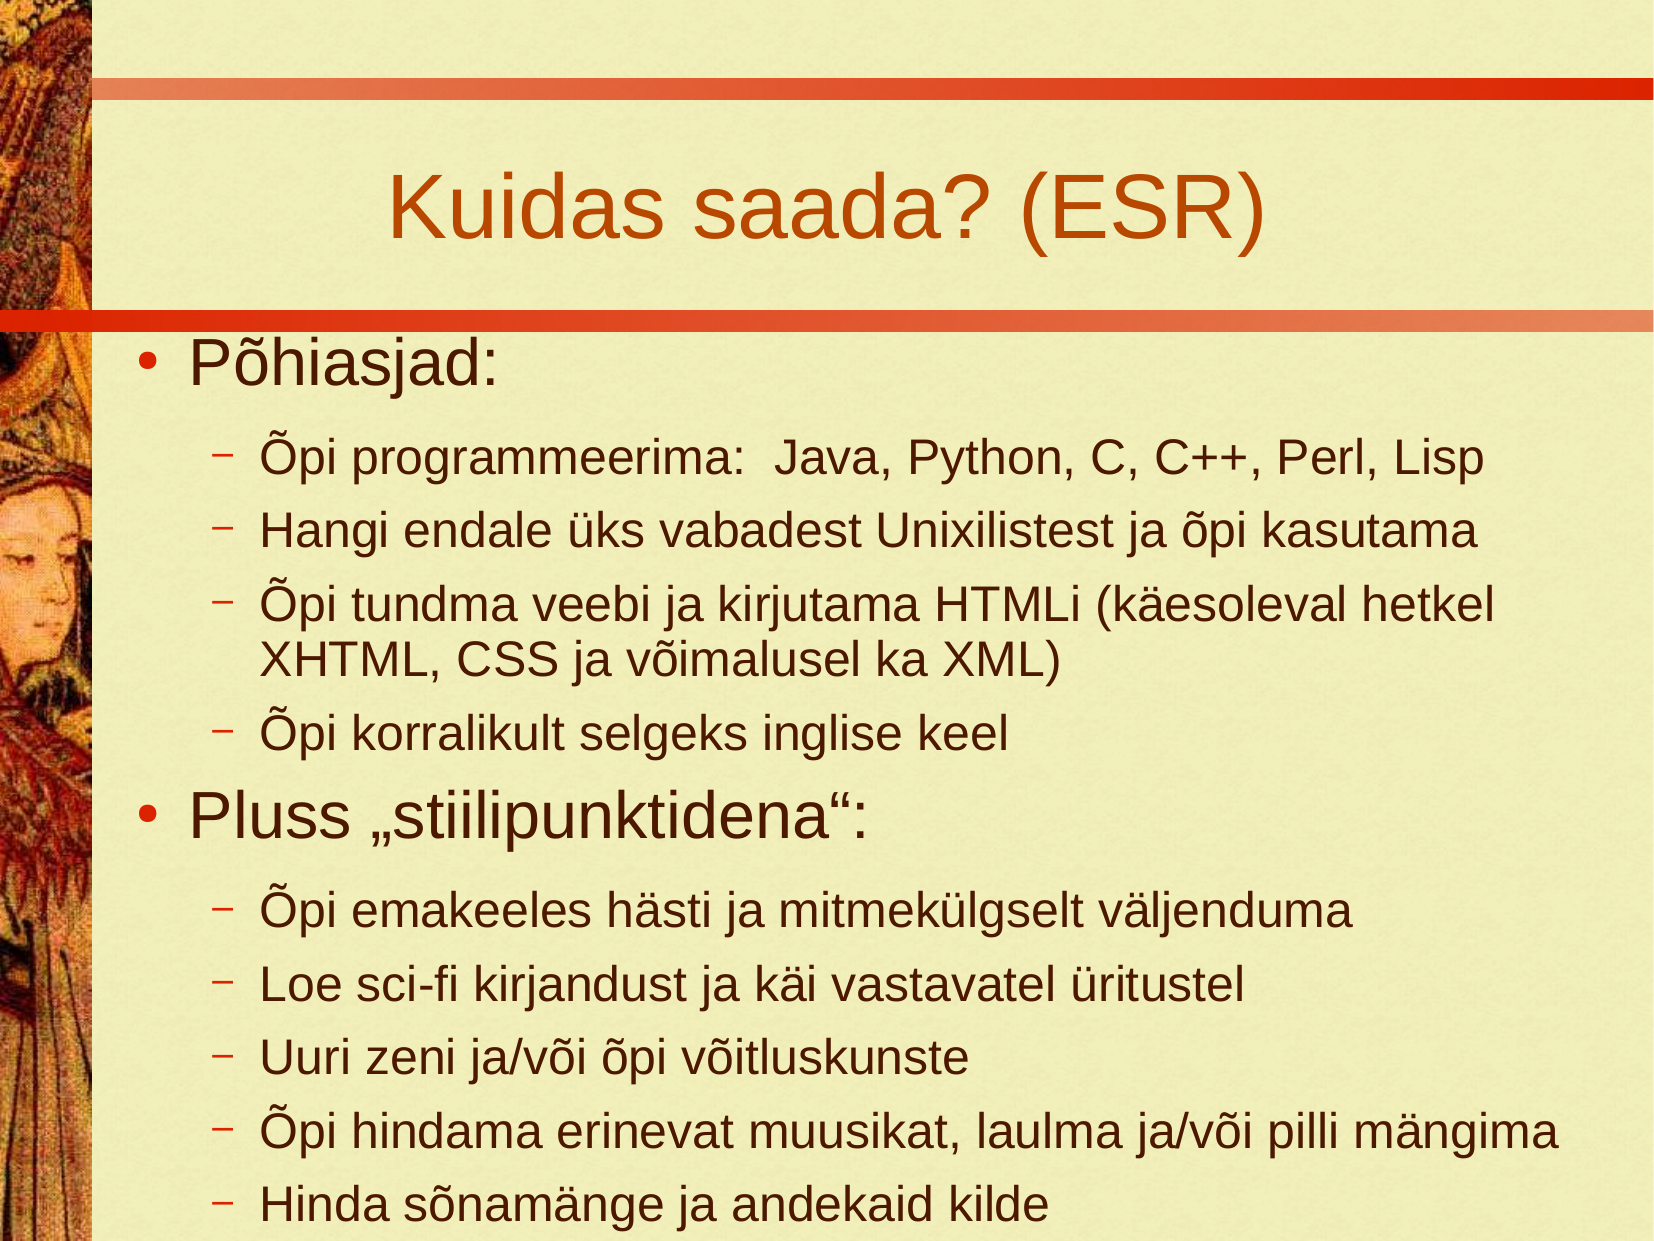

# Kuidas saada? (ESR)
Põhiasjad:
Õpi programmeerima: Java, Python, C, C++, Perl, Lisp
Hangi endale üks vabadest Unixilistest ja õpi kasutama
Õpi tundma veebi ja kirjutama HTMLi (käesoleval hetkel XHTML, CSS ja võimalusel ka XML)
Õpi korralikult selgeks inglise keel
Pluss „stiilipunktidena“:
Õpi emakeeles hästi ja mitmekülgselt väljenduma
Loe sci-fi kirjandust ja käi vastavatel üritustel
Uuri zeni ja/või õpi võitluskunste
Õpi hindama erinevat muusikat, laulma ja/või pilli mängima
Hinda sõnamänge ja andekaid kilde